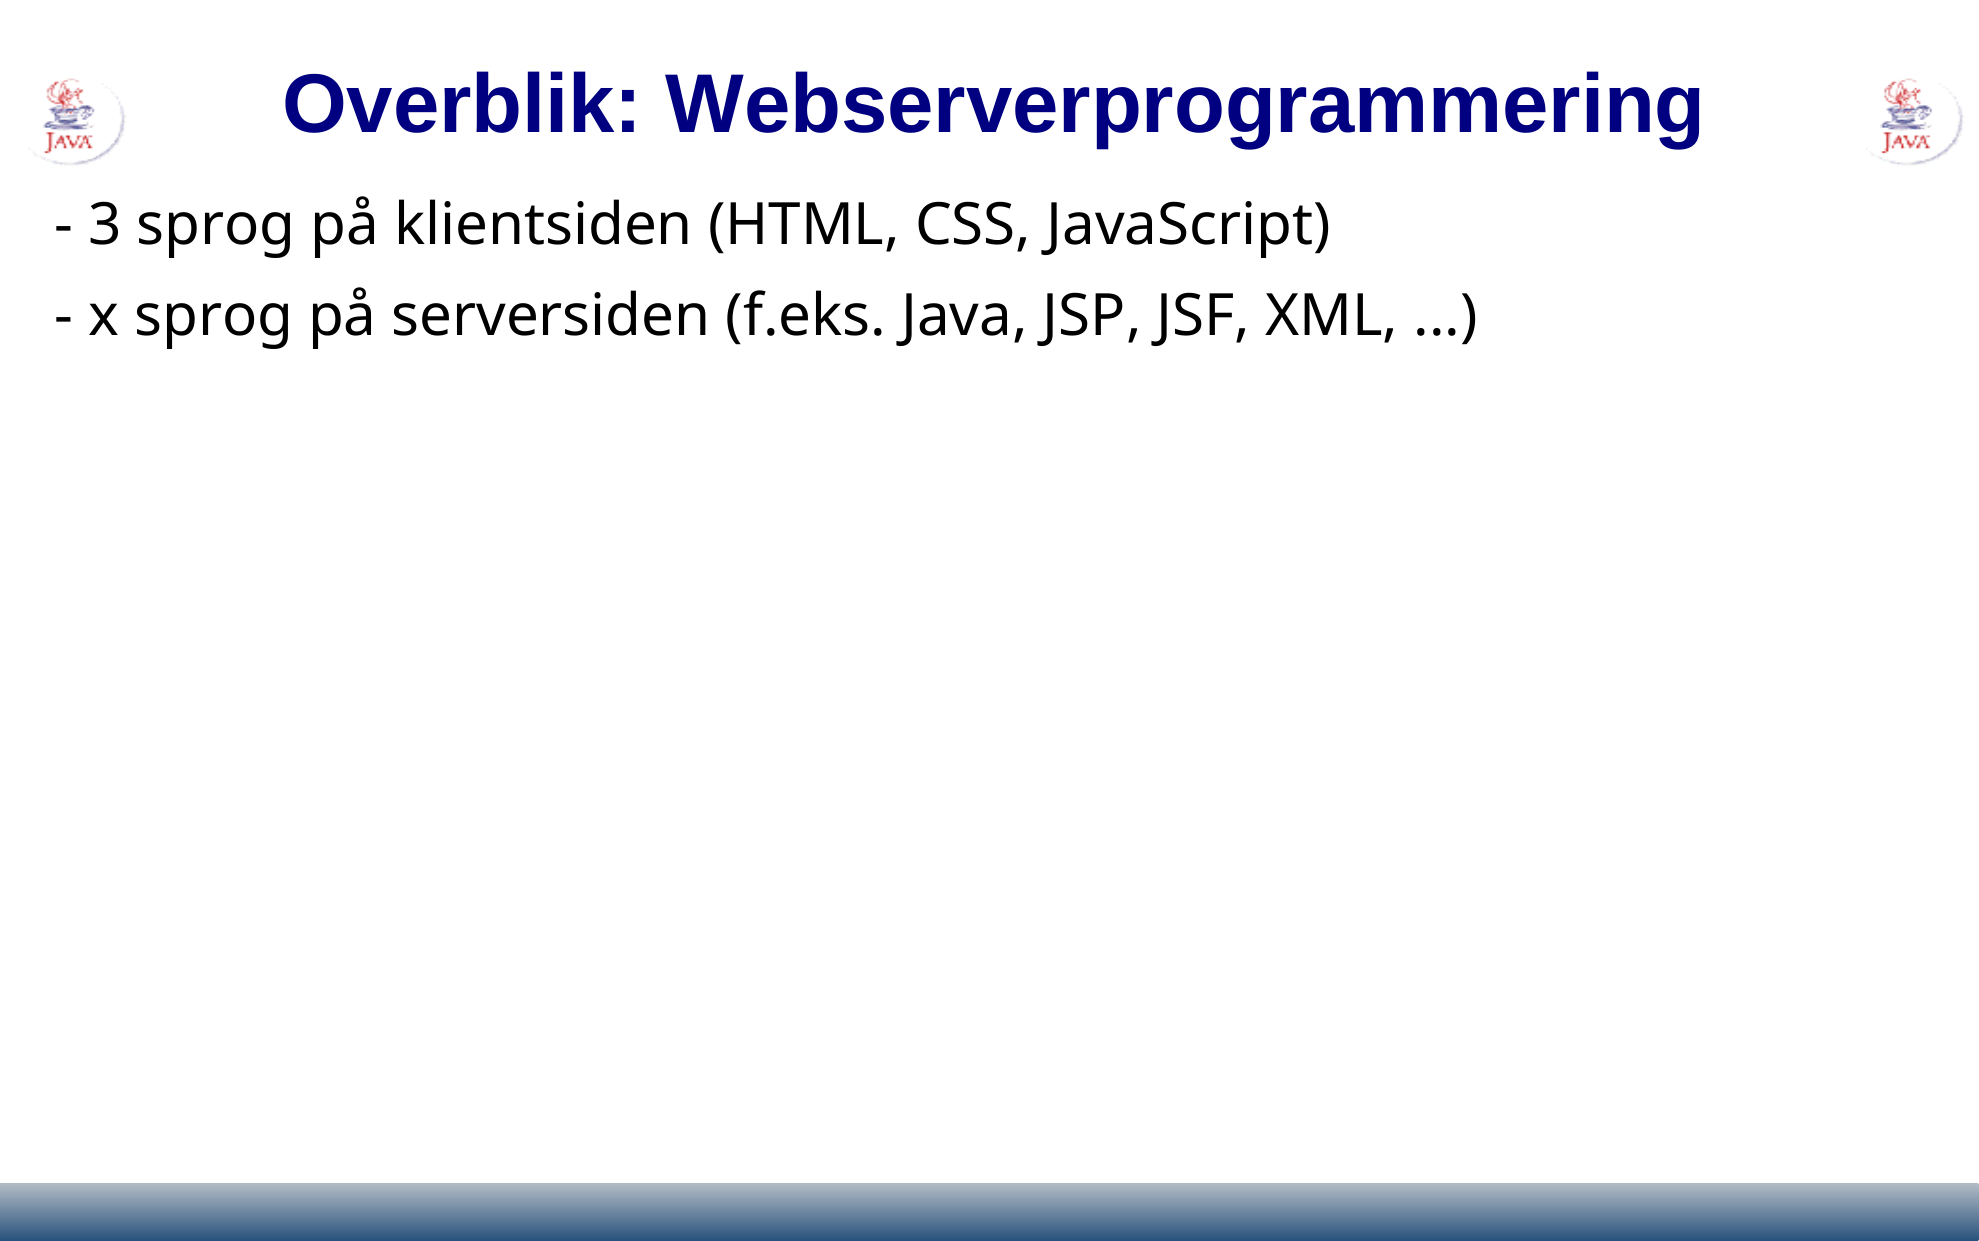

# Overblik: Webserverprogrammering
- 3 sprog på klientsiden (HTML, CSS, JavaScript)
- x sprog på serversiden (f.eks. Java, JSP, JSF, XML, ...)